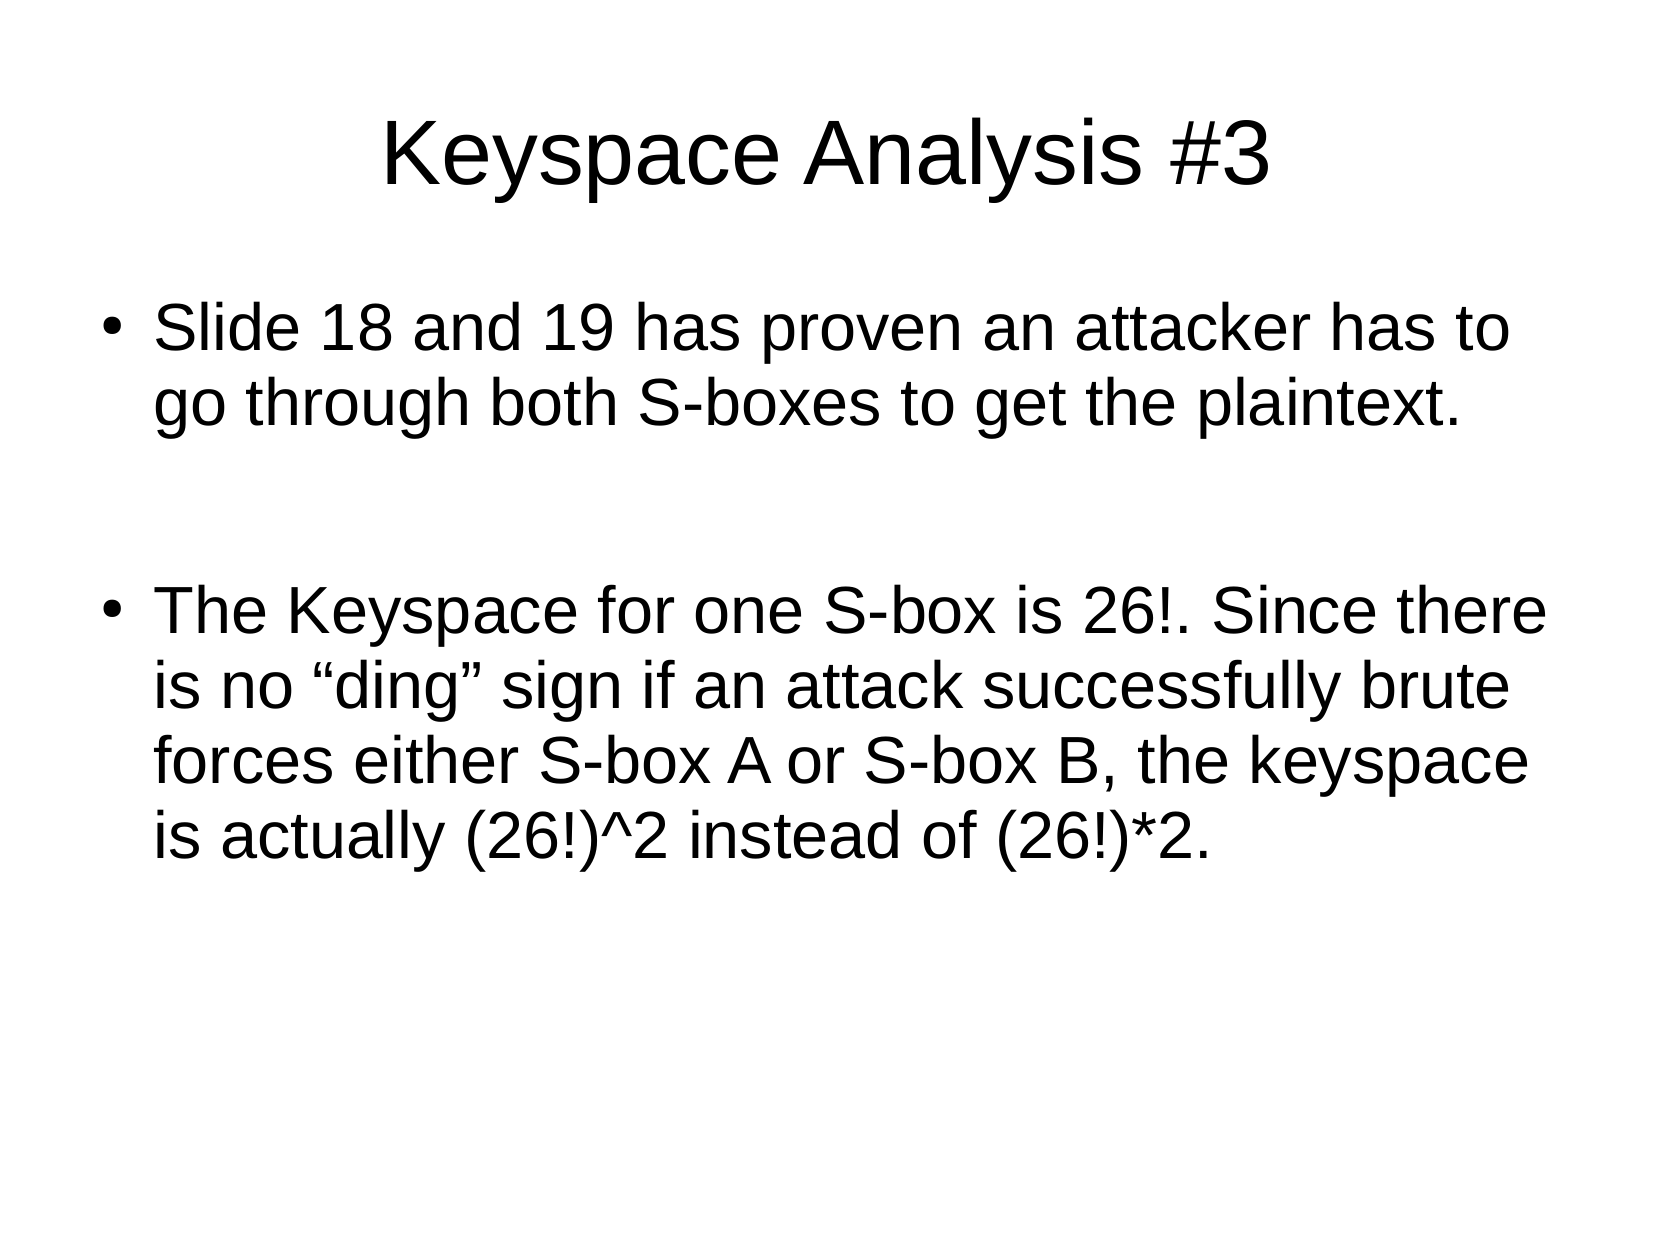

# Keyspace Analysis #3
Slide 18 and 19 has proven an attacker has to go through both S-boxes to get the plaintext.
The Keyspace for one S-box is 26!. Since there is no “ding” sign if an attack successfully brute forces either S-box A or S-box B, the keyspace is actually (26!)^2 instead of (26!)*2.